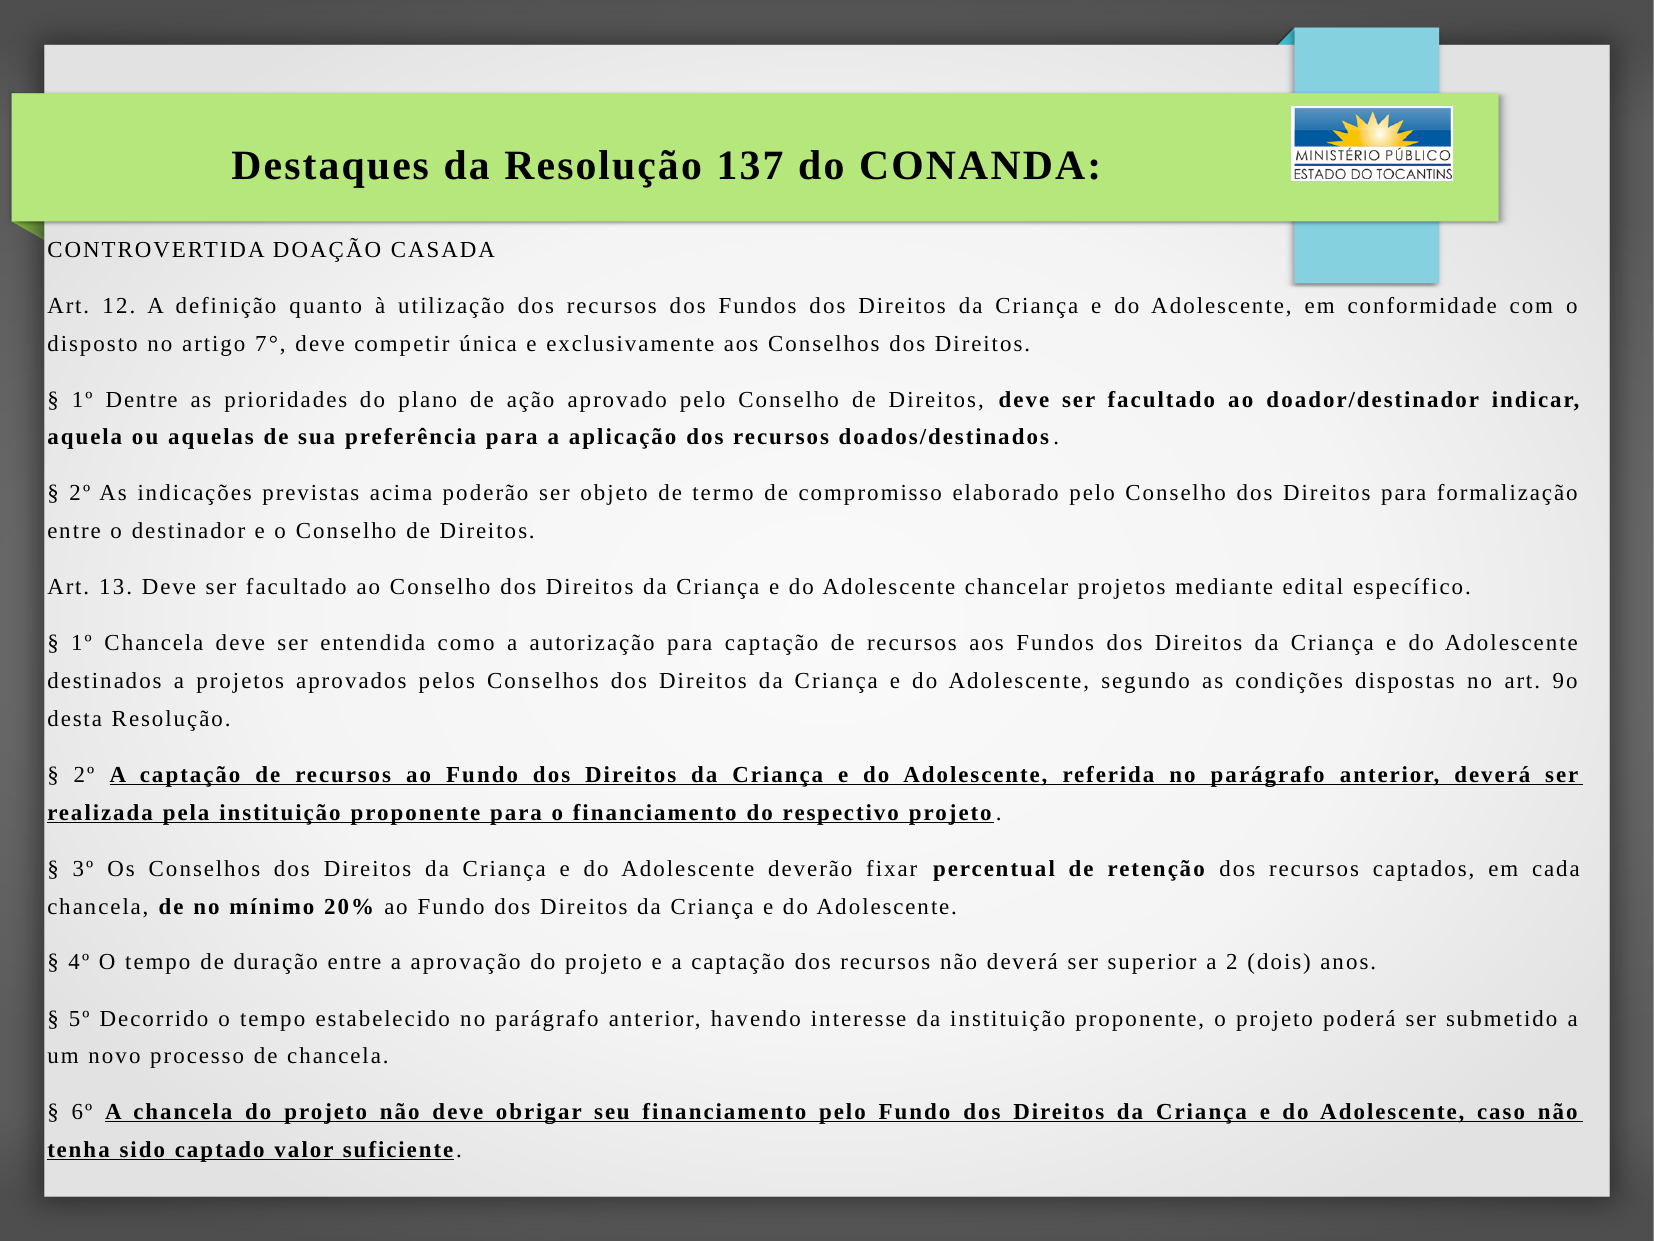

# Destaques da Resolução 137 do CONANDA:
CONTROVERTIDA DOAÇÃO CASADA
Art. 12. A definição quanto à utilização dos recursos dos Fundos dos Direitos da Criança e do Adolescente, em conformidade com o disposto no artigo 7°, deve competir única e exclusivamente aos Conselhos dos Direitos.
§ 1º Dentre as prioridades do plano de ação aprovado pelo Conselho de Direitos, deve ser facultado ao doador/destinador indicar, aquela ou aquelas de sua preferência para a aplicação dos recursos doados/destinados.
§ 2º As indicações previstas acima poderão ser objeto de termo de compromisso elaborado pelo Conselho dos Direitos para formalização entre o destinador e o Conselho de Direitos.
Art. 13. Deve ser facultado ao Conselho dos Direitos da Criança e do Adolescente chancelar projetos mediante edital específico.
§ 1º Chancela deve ser entendida como a autorização para captação de recursos aos Fundos dos Direitos da Criança e do Adolescente destinados a projetos aprovados pelos Conselhos dos Direitos da Criança e do Adolescente, segundo as condições dispostas no art. 9o desta Resolução.
§ 2º A captação de recursos ao Fundo dos Direitos da Criança e do Adolescente, referida no parágrafo anterior, deverá ser realizada pela instituição proponente para o financiamento do respectivo projeto.
§ 3º Os Conselhos dos Direitos da Criança e do Adolescente deverão fixar percentual de retenção dos recursos captados, em cada chancela, de no mínimo 20% ao Fundo dos Direitos da Criança e do Adolescente.
§ 4º O tempo de duração entre a aprovação do projeto e a captação dos recursos não deverá ser superior a 2 (dois) anos.
§ 5º Decorrido o tempo estabelecido no parágrafo anterior, havendo interesse da instituição proponente, o projeto poderá ser submetido a um novo processo de chancela.
§ 6º A chancela do projeto não deve obrigar seu financiamento pelo Fundo dos Direitos da Criança e do Adolescente, caso não tenha sido captado valor suficiente.